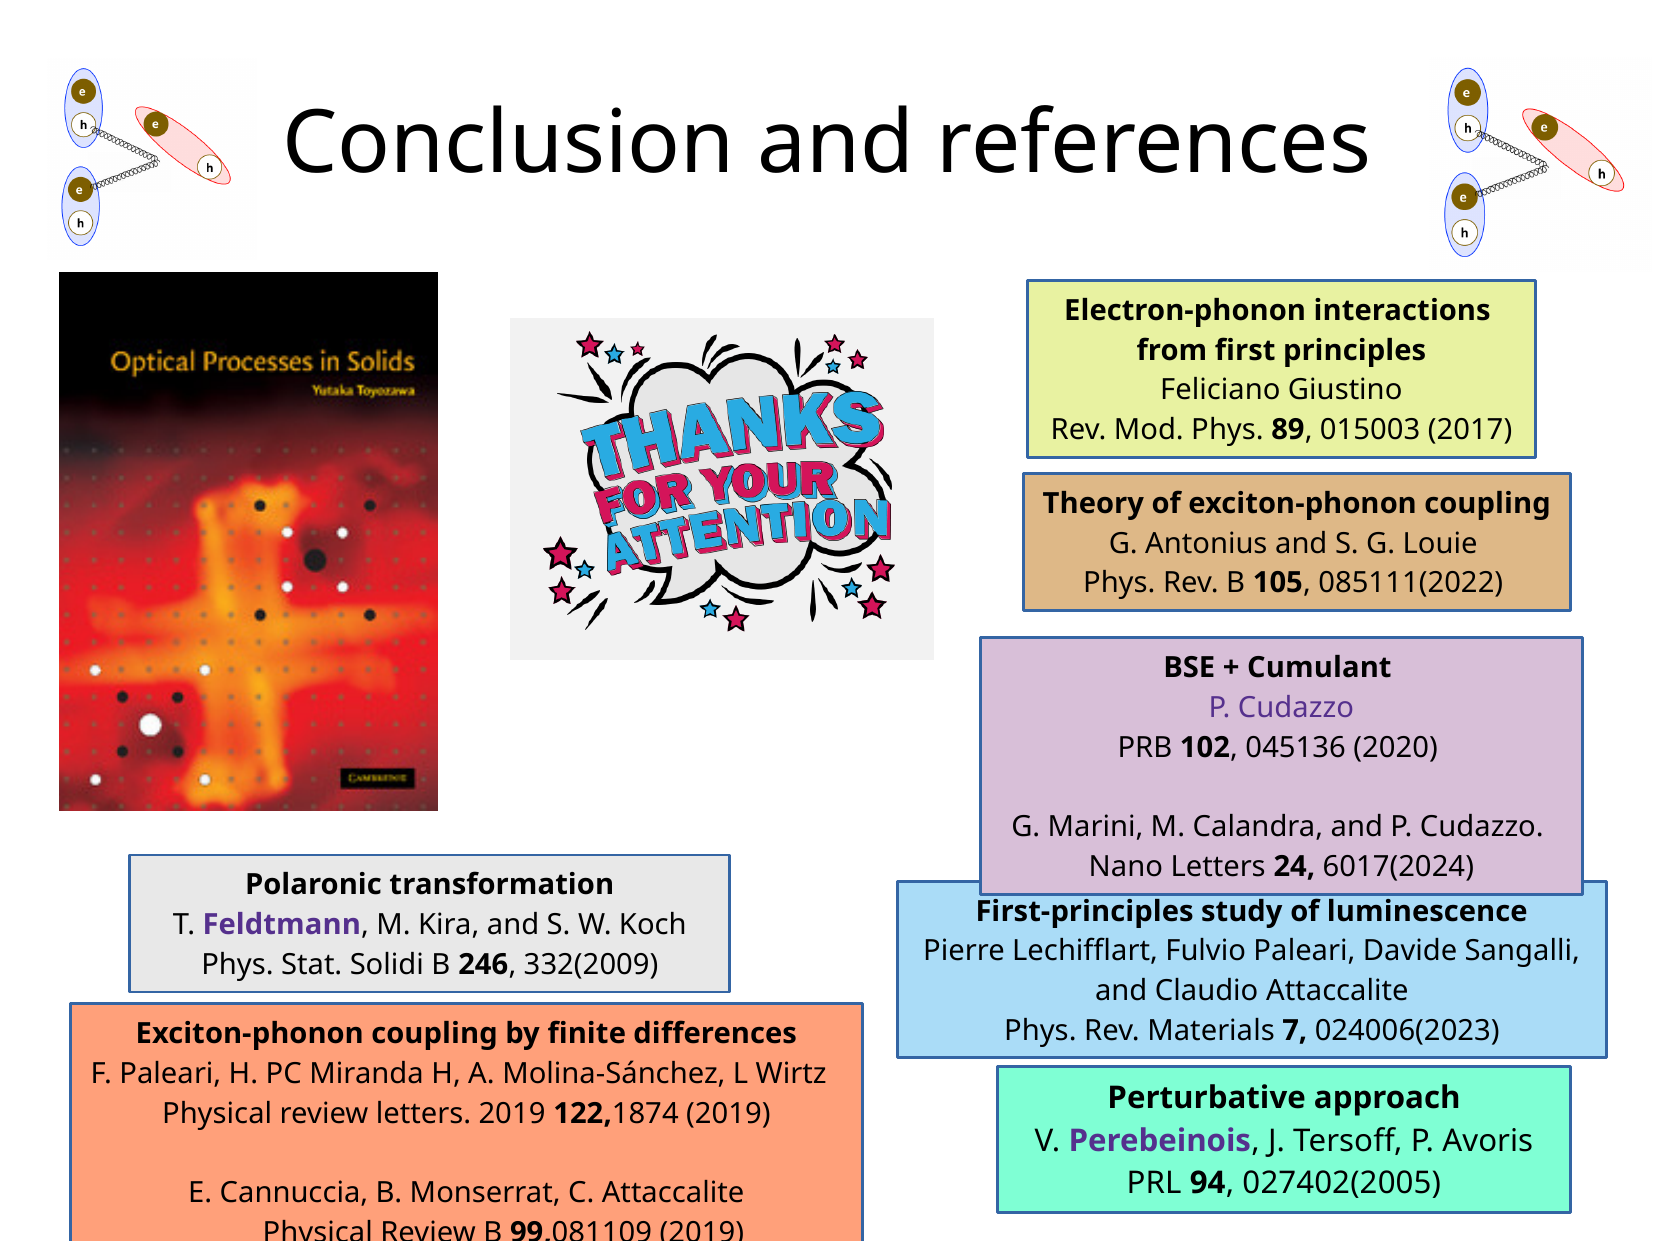

# Conclusion and references
Electron-phonon interactions
from first principles
Feliciano Giustino
Rev. Mod. Phys. 89, 015003 (2017)
Theory of exciton-phonon coupling
G. Antonius and S. G. Louie
Phys. Rev. B 105, 085111(2022)
BSE + Cumulant
P. Cudazzo
PRB 102, 045136 (2020)
G. Marini, M. Calandra, and P. Cudazzo. Nano Letters 24, 6017(2024)
Polaronic transformation
T. Feldtmann, M. Kira, and S. W. Koch
Phys. Stat. Solidi B 246, 332(2009)
First-principles study of luminescence
Pierre Lechifflart, Fulvio Paleari, Davide Sangalli, and Claudio Attaccalite
Phys. Rev. Materials 7, 024006(2023)
Exciton-phonon coupling by finite differences
F. Paleari, H. PC Miranda H, A. Molina-Sánchez, L Wirtz Physical review letters. 2019 122,1874 (2019)
E. Cannuccia, B. Monserrat, C. Attaccalite
	Physical Review B 99,081109 (2019)
Perturbative approach
V. Perebeinois, J. Tersoff, P. Avoris
PRL 94, 027402(2005)